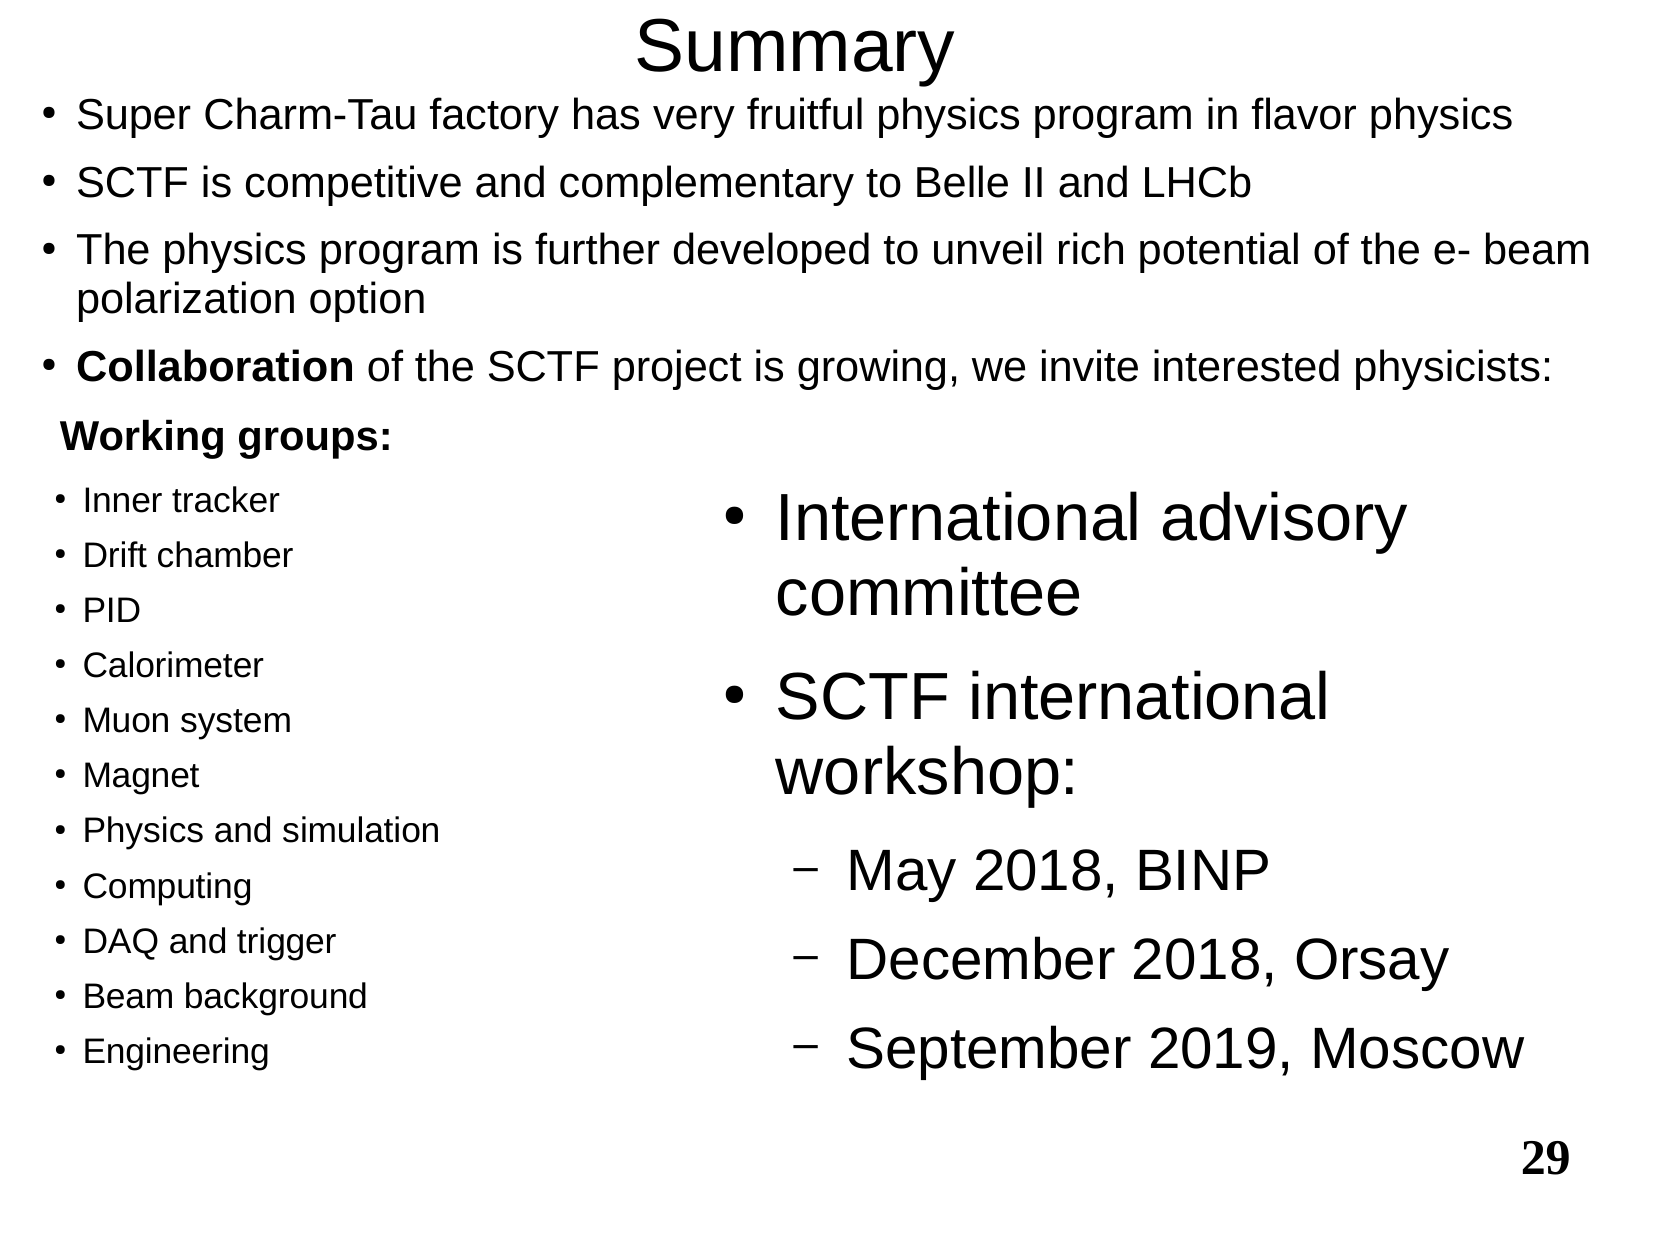

# Summary
Super Charm-Tau factory has very fruitful physics program in flavor physics
SCTF is competitive and complementary to Belle II and LHCb
The physics program is further developed to unveil rich potential of the e- beam polarization option
Collaboration of the SCTF project is growing, we invite interested physicists:
Working groups:
Inner tracker
Drift chamber
PID
Calorimeter
Muon system
Magnet
Physics and simulation
Computing
DAQ and trigger
Beam background
Engineering
International advisory committee
SCTF international workshop:
May 2018, BINP
December 2018, Orsay
September 2019, Moscow
29